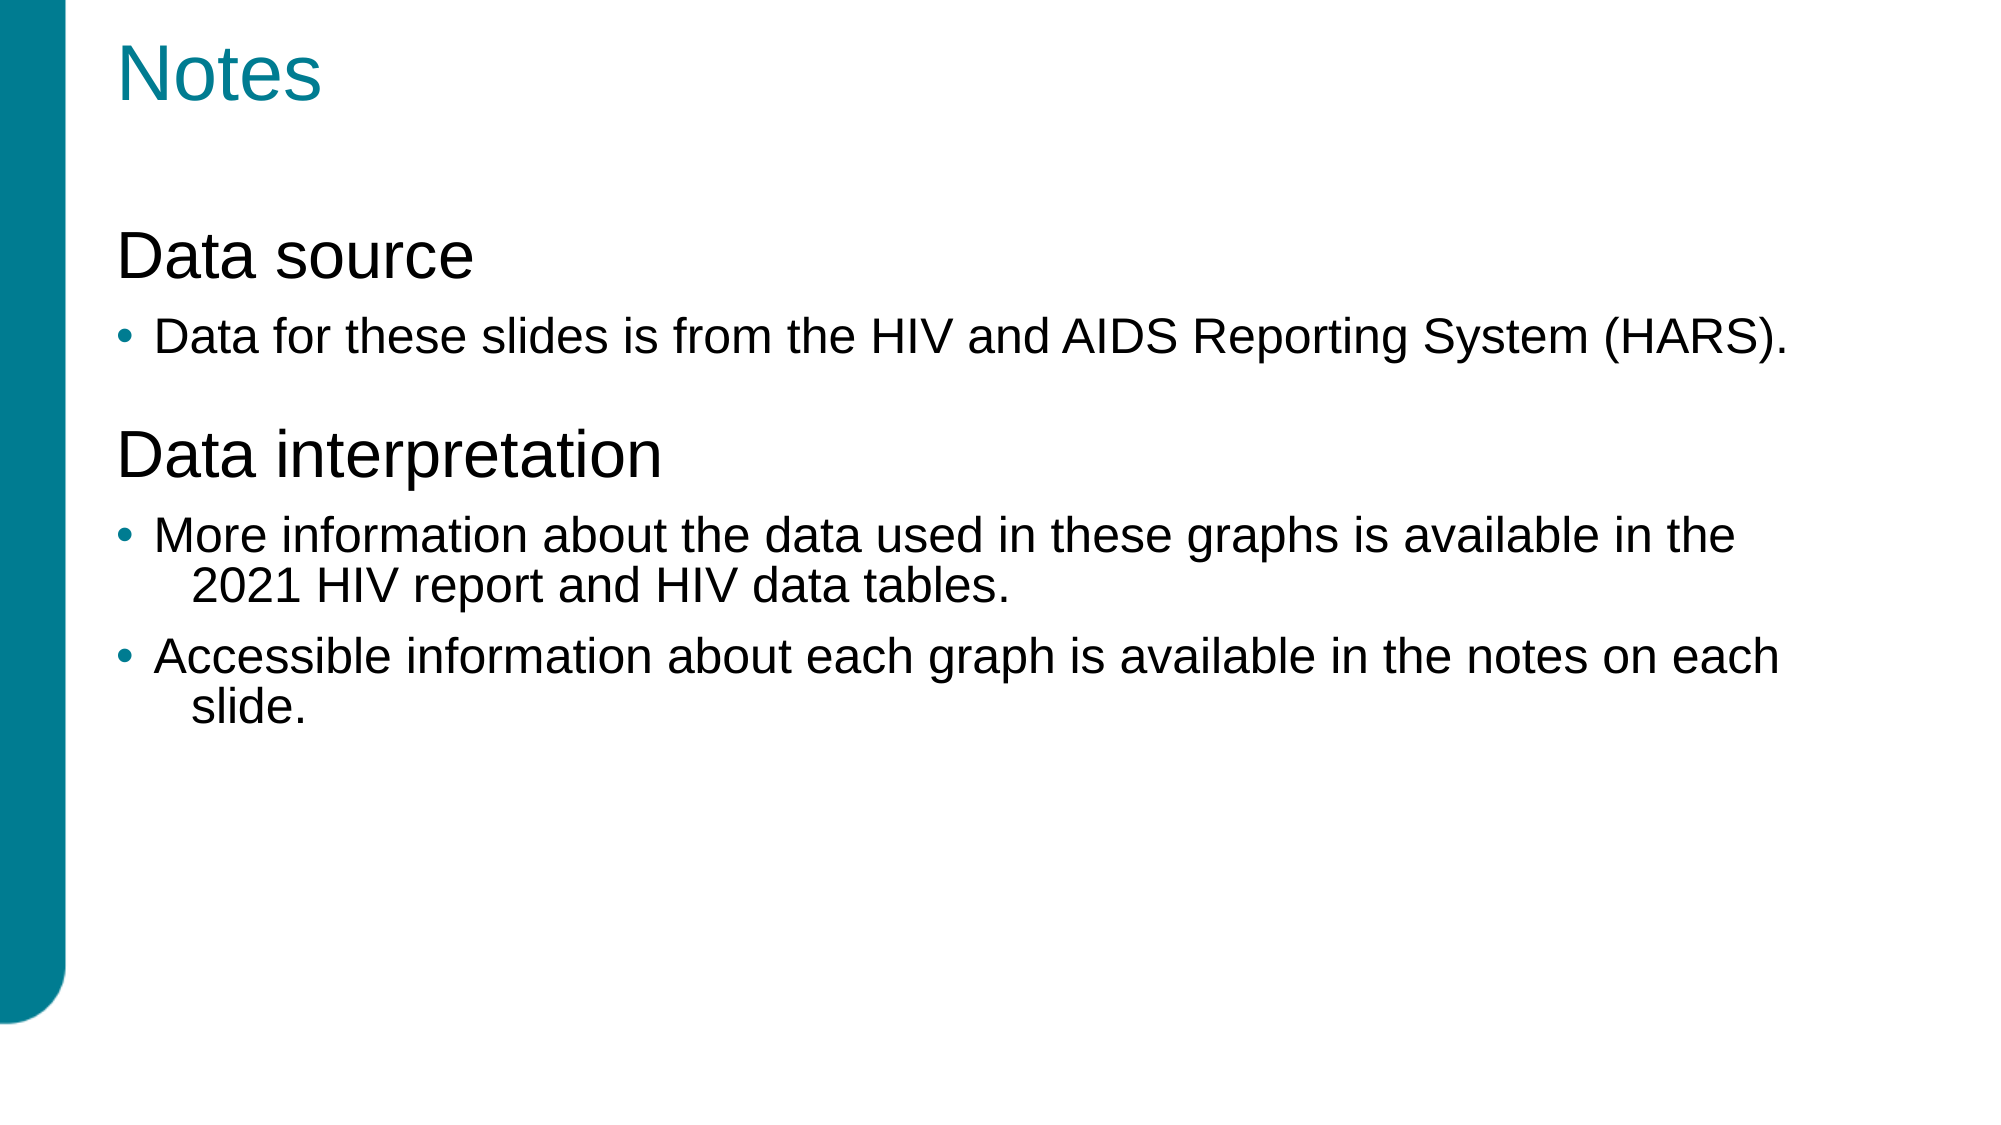

# Notes
Data source
Data for these slides is from the HIV and AIDS Reporting System (HARS).
Data interpretation
More information about the data used in these graphs is available in the 2021 HIV report and HIV data tables.
Accessible information about each graph is available in the notes on each slide.